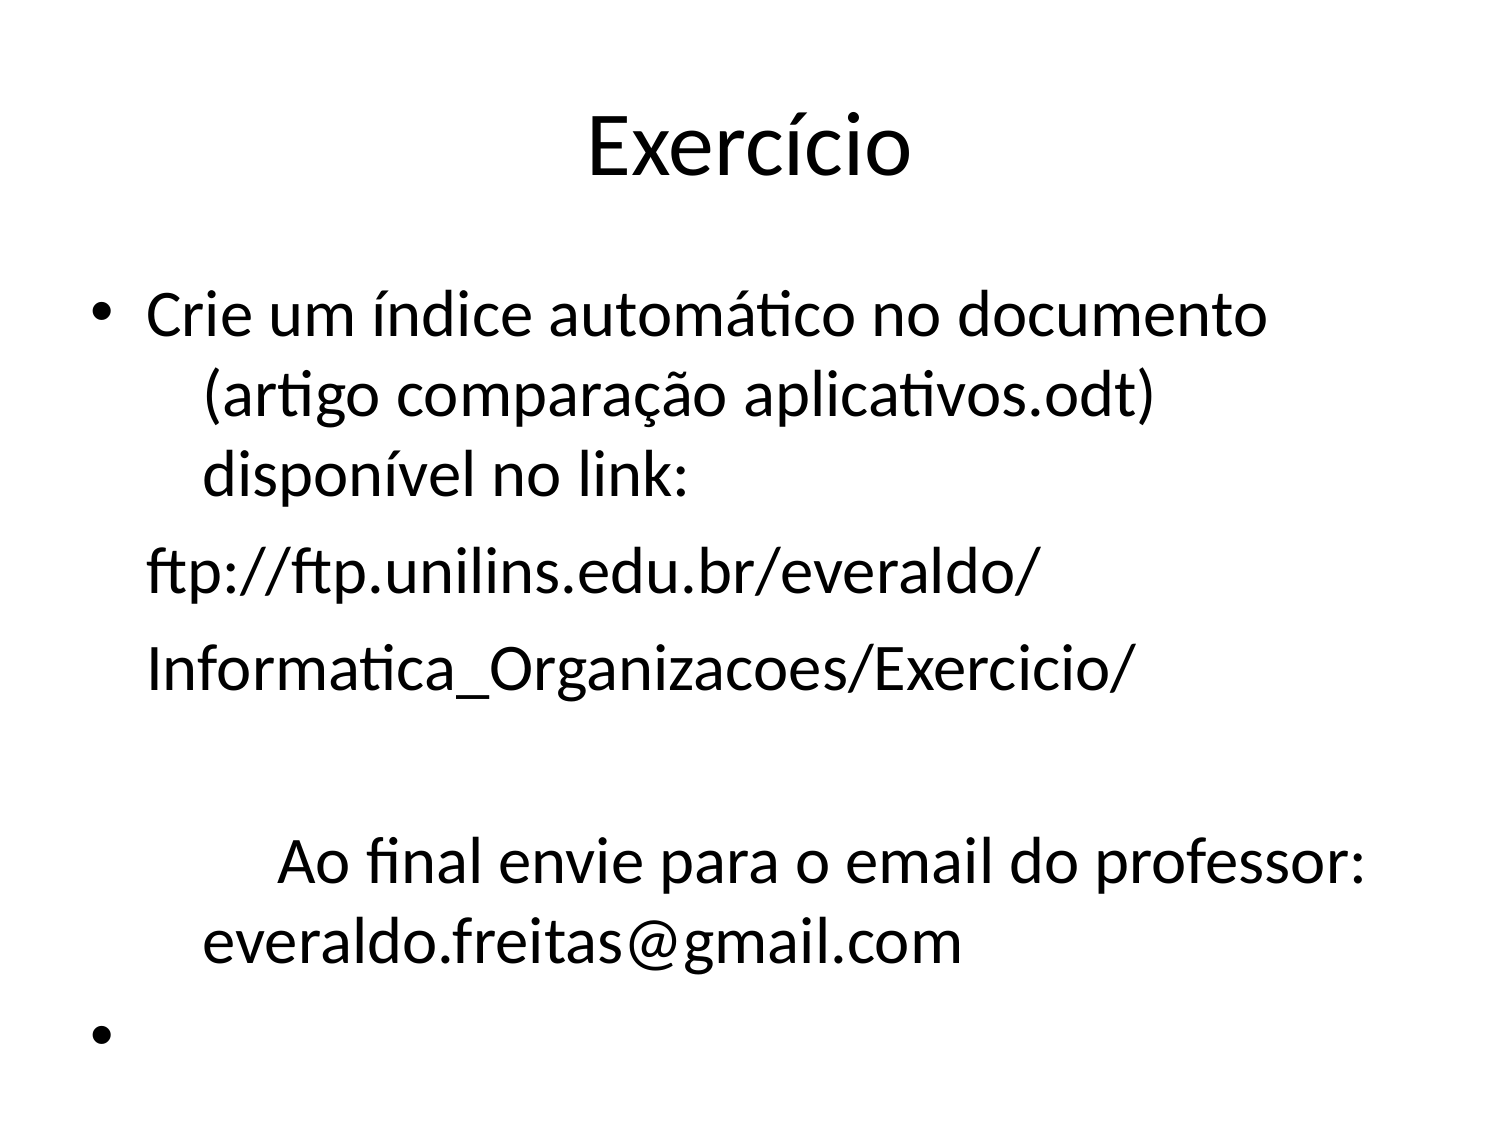

# Exercício
Crie um índice automático no documento (artigo comparação aplicativos.odt) disponível no link:
ftp://ftp.unilins.edu.br/everaldo/
Informatica_Organizacoes/Exercicio/
	Ao final envie para o email do professor: everaldo.freitas@gmail.com